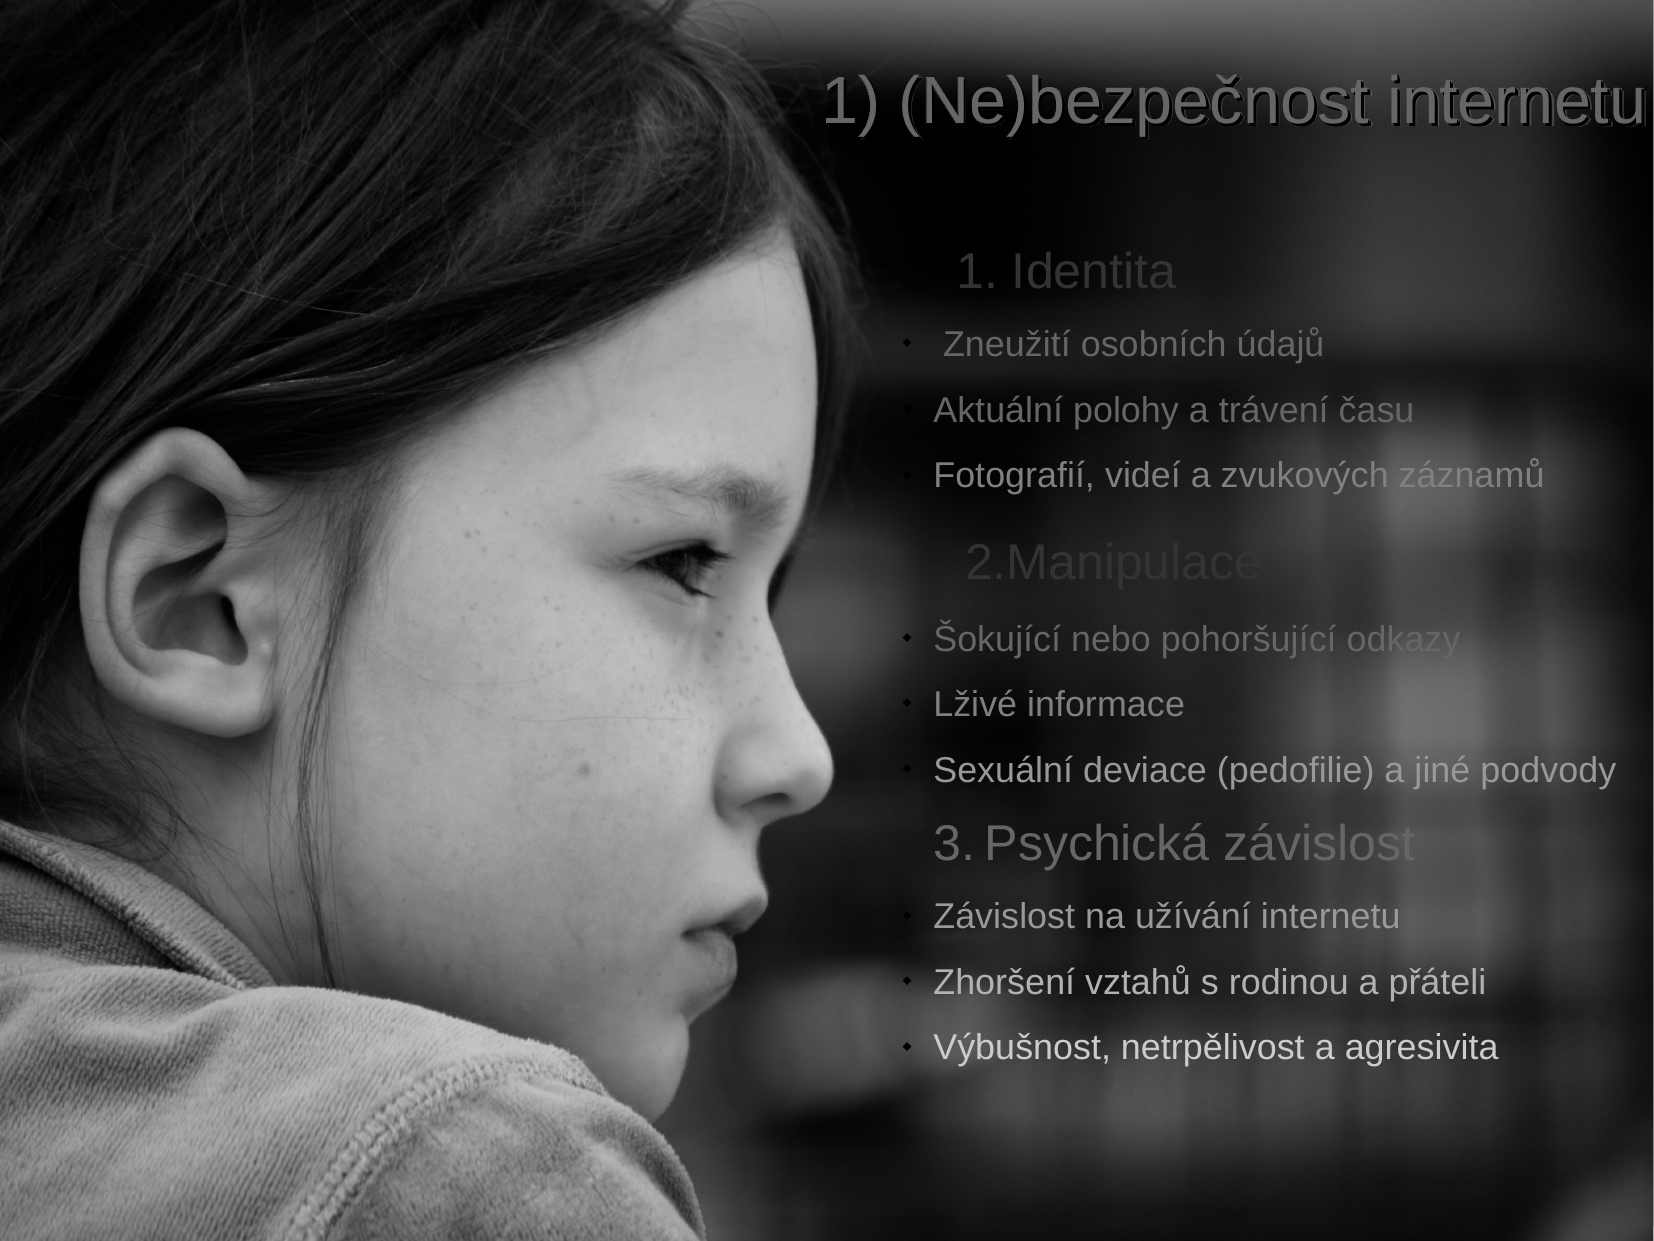

# 1) (Ne)bezpečnost internetu
1. Identita
 Zneužití osobních údajů
Aktuální polohy a trávení času
Fotografií, videí a zvukových záznamů
 2.Manipulace
Šokující nebo pohoršující odkazy
Lživé informace
Sexuální deviace (pedofilie) a jiné podvody
3. Psychická závislost
Závislost na užívání internetu
Zhoršení vztahů s rodinou a přáteli
Výbušnost, netrpělivost a agresivita